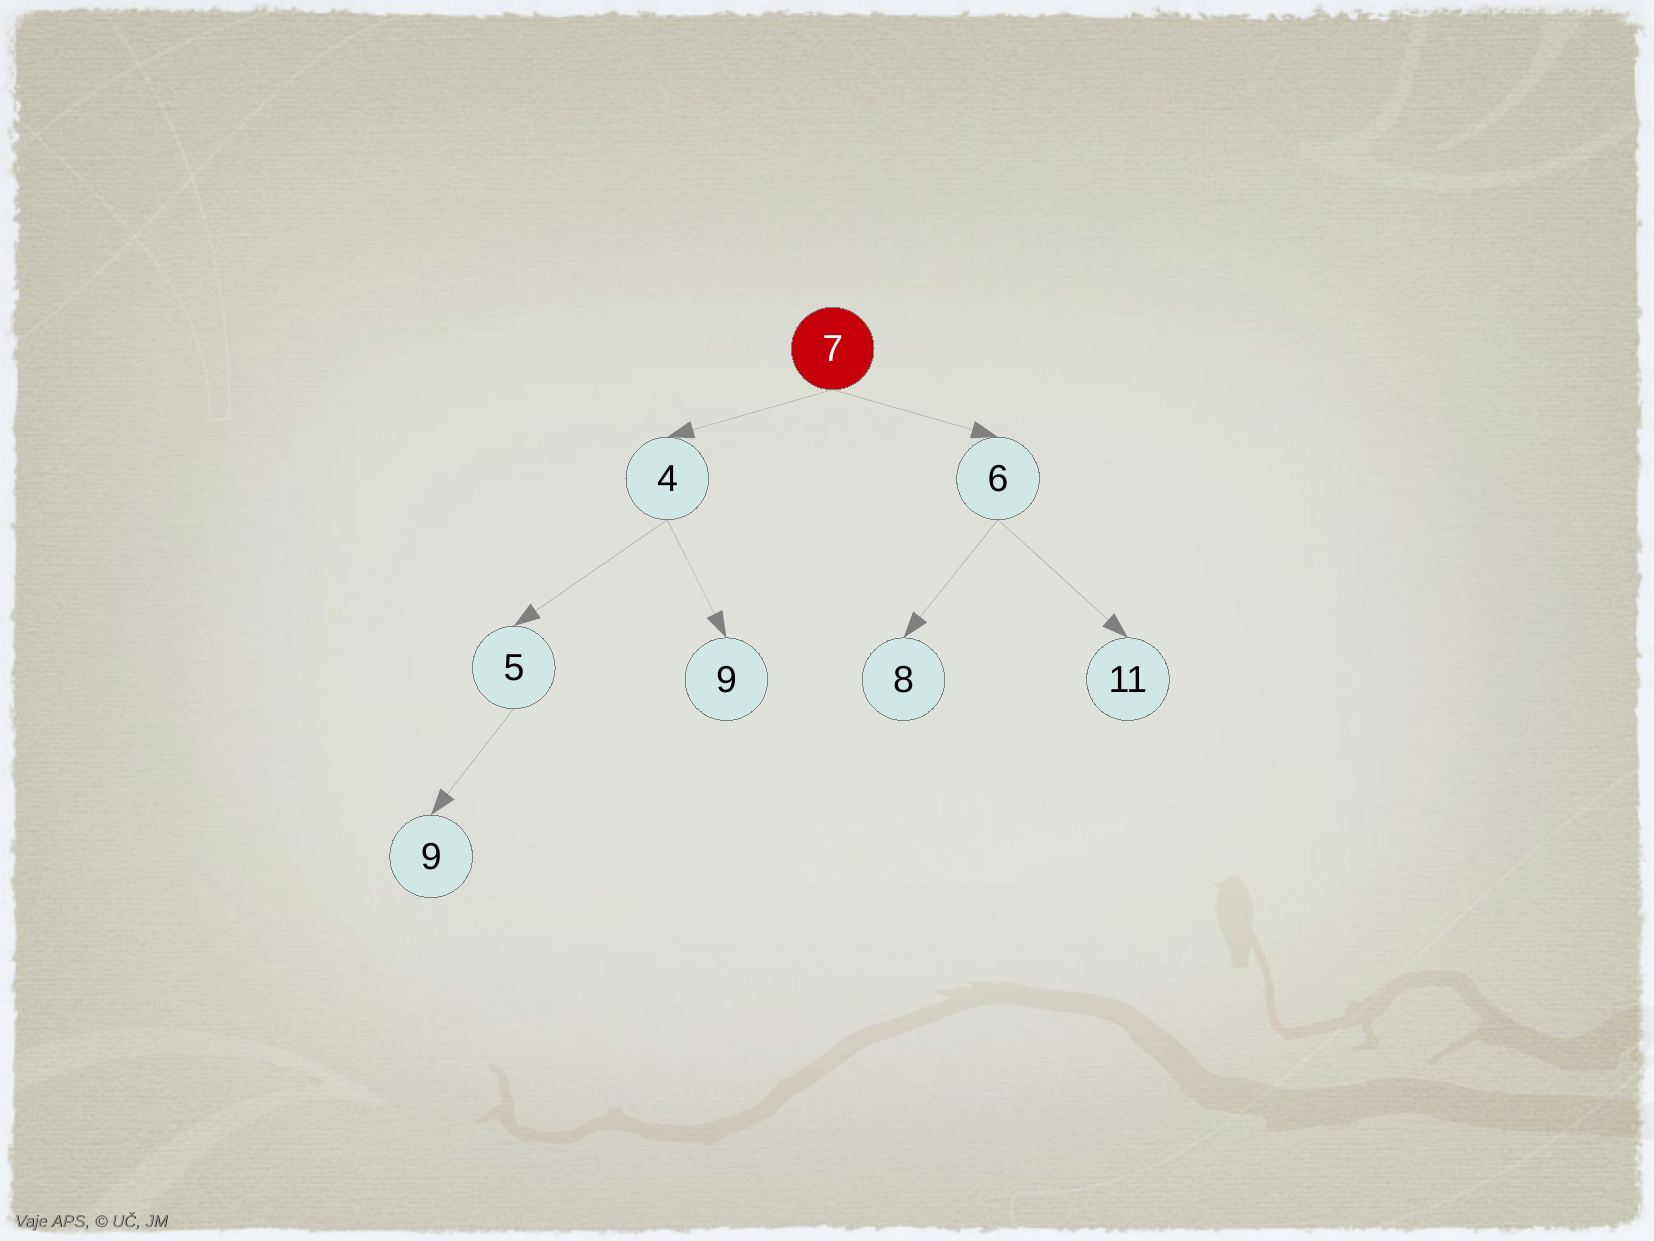

7
4
6
5
9
8
11
9